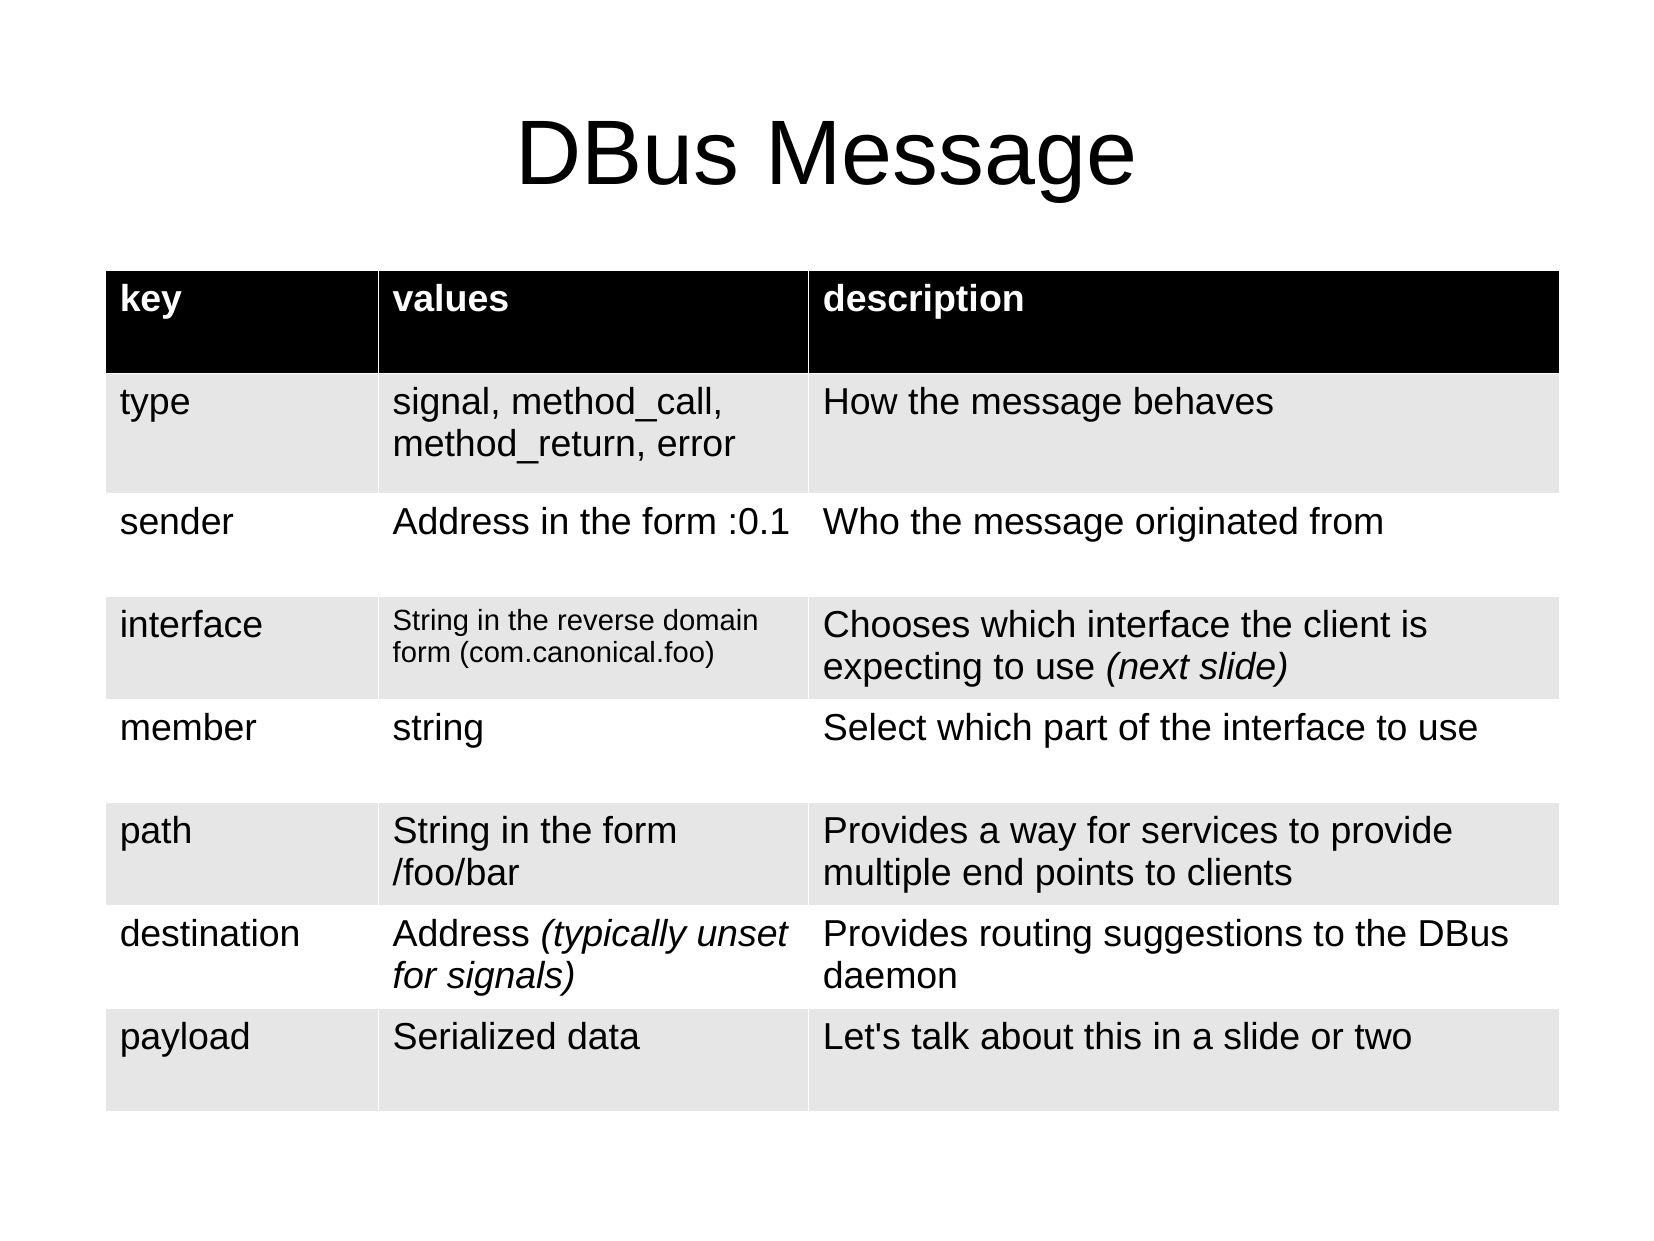

# DBus Message
| key | values | description |
| --- | --- | --- |
| type | signal, method\_call, method\_return, error | How the message behaves |
| sender | Address in the form :0.1 | Who the message originated from |
| interface | String in the reverse domain form (com.canonical.foo) | Chooses which interface the client is expecting to use (next slide) |
| member | string | Select which part of the interface to use |
| path | String in the form /foo/bar | Provides a way for services to provide multiple end points to clients |
| destination | Address (typically unset for signals) | Provides routing suggestions to the DBus daemon |
| payload | Serialized data | Let's talk about this in a slide or two |